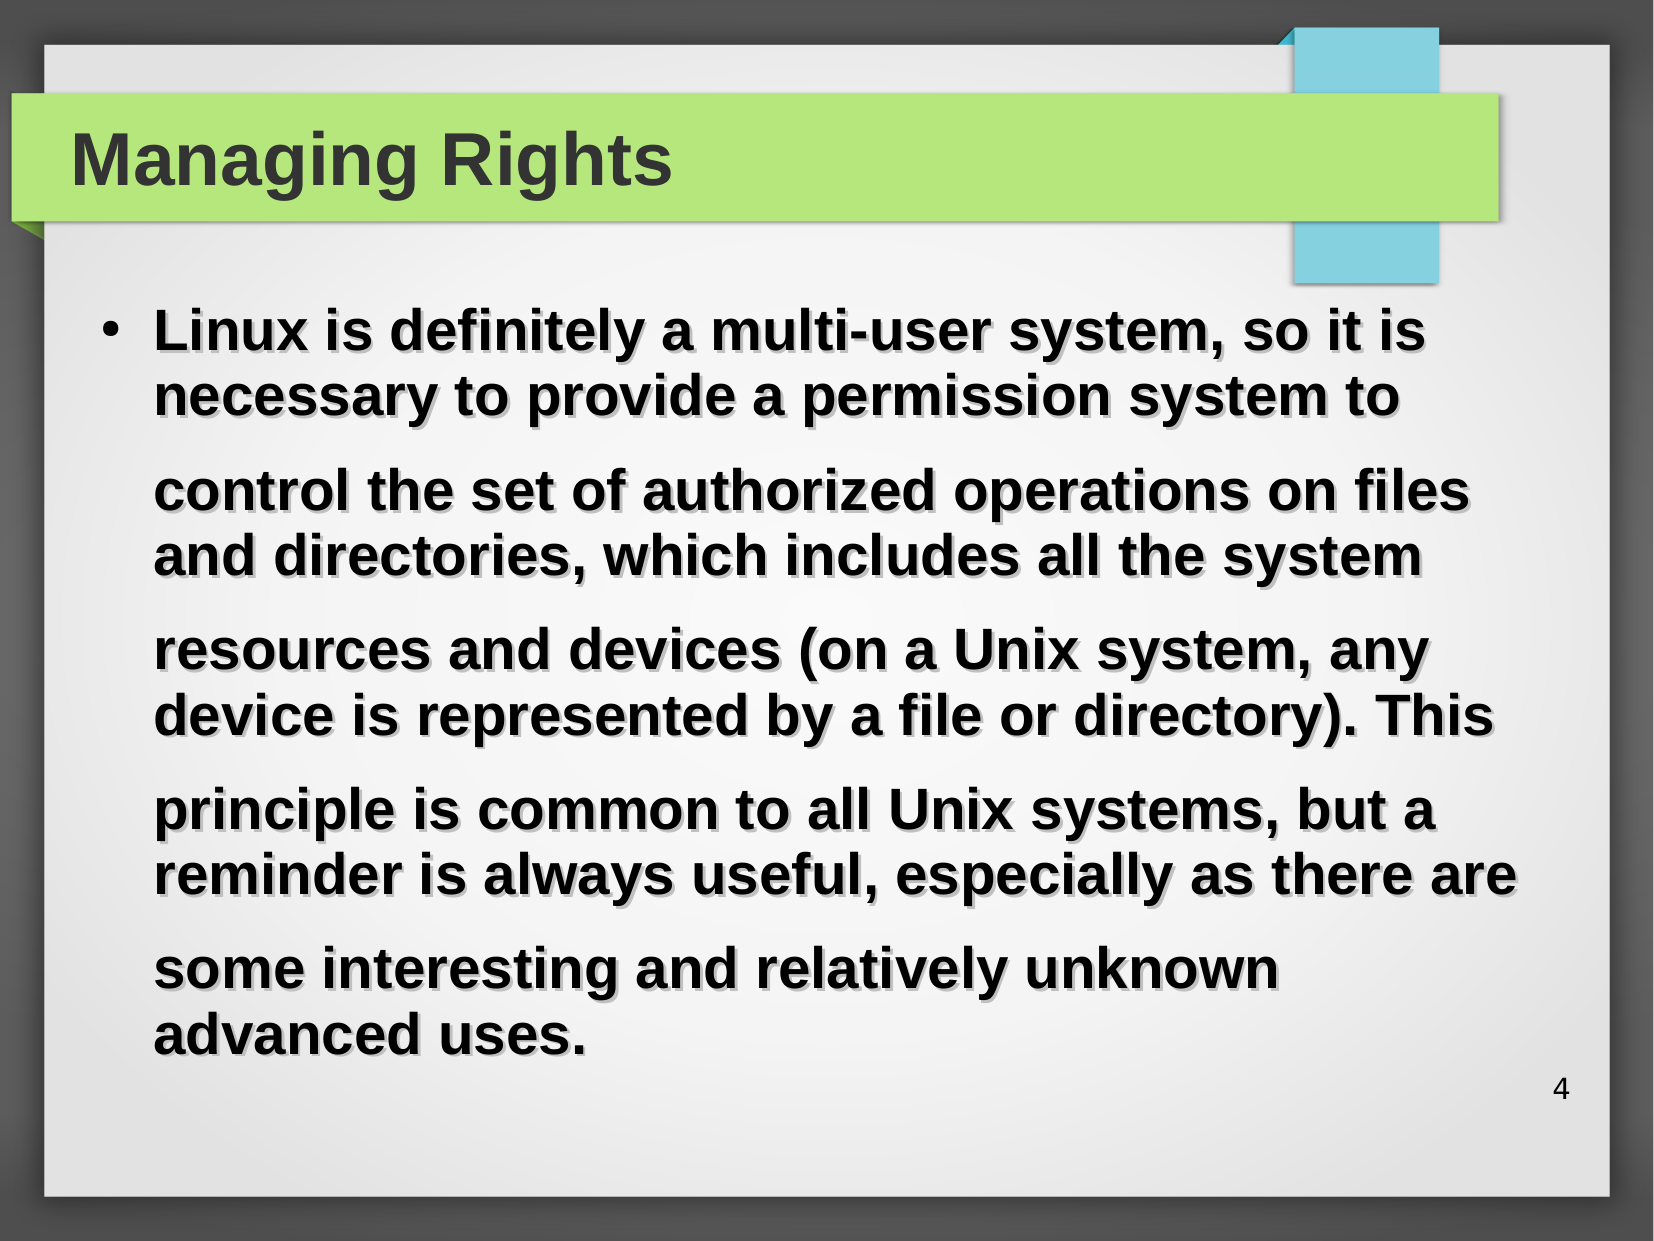

# Managing Rights
Linux is definitely a multi-user system, so it is necessary to provide a permission system to
control the set of authorized operations on files and directories, which includes all the system
resources and devices (on a Unix system, any device is represented by a file or directory). This
principle is common to all Unix systems, but a reminder is always useful, especially as there are
some interesting and relatively unknown advanced uses.
4